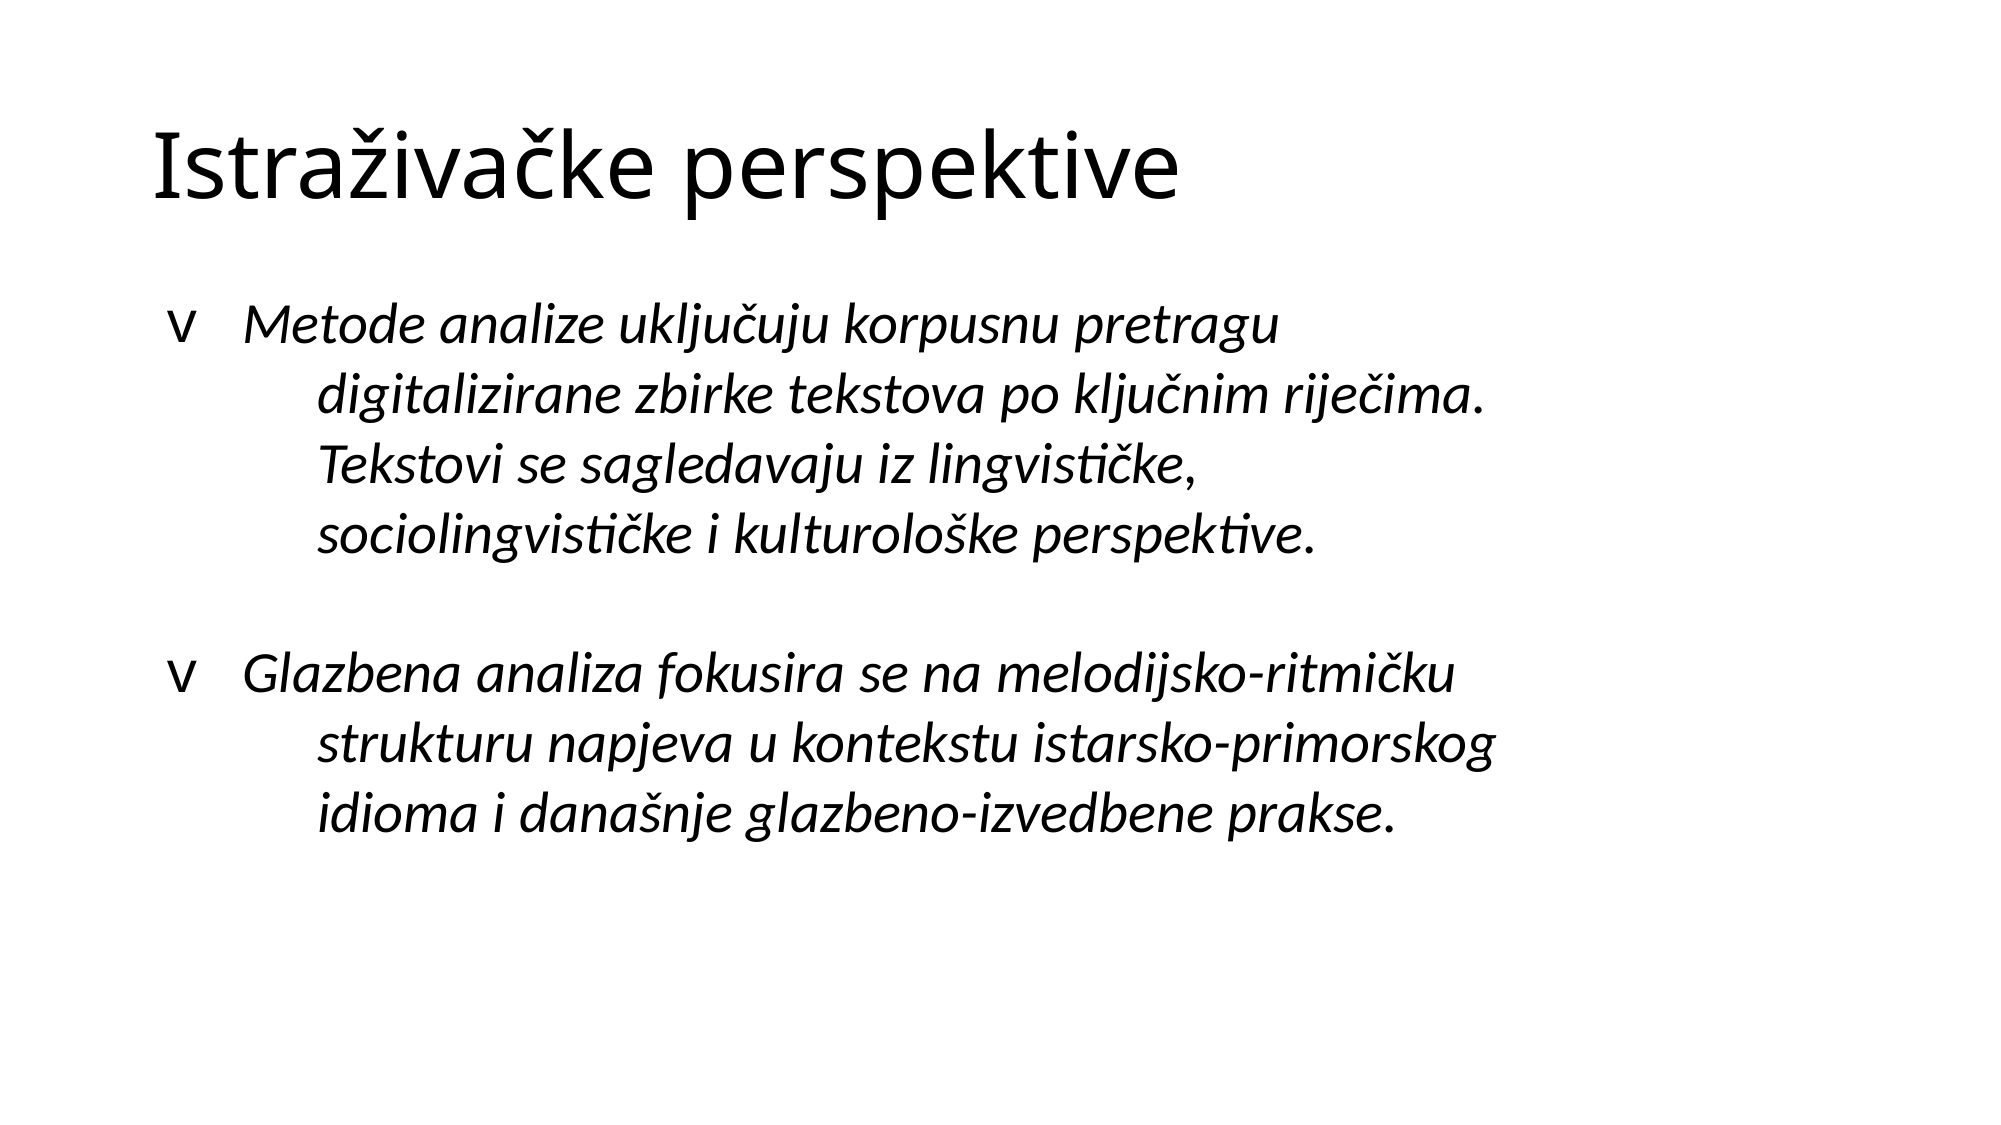

# Istraživačke perspektive
Metode analize uključuju korpusnu pretragu digitalizirane zbirke tekstova po ključnim riječima. Tekstovi se sagledavaju iz lingvističke, sociolingvističke i kulturološke perspektive.
Glazbena analiza fokusira se na melodijsko-ritmičku strukturu napjeva u kontekstu istarsko-primorskog idioma i današnje glazbeno-izvedbene prakse.